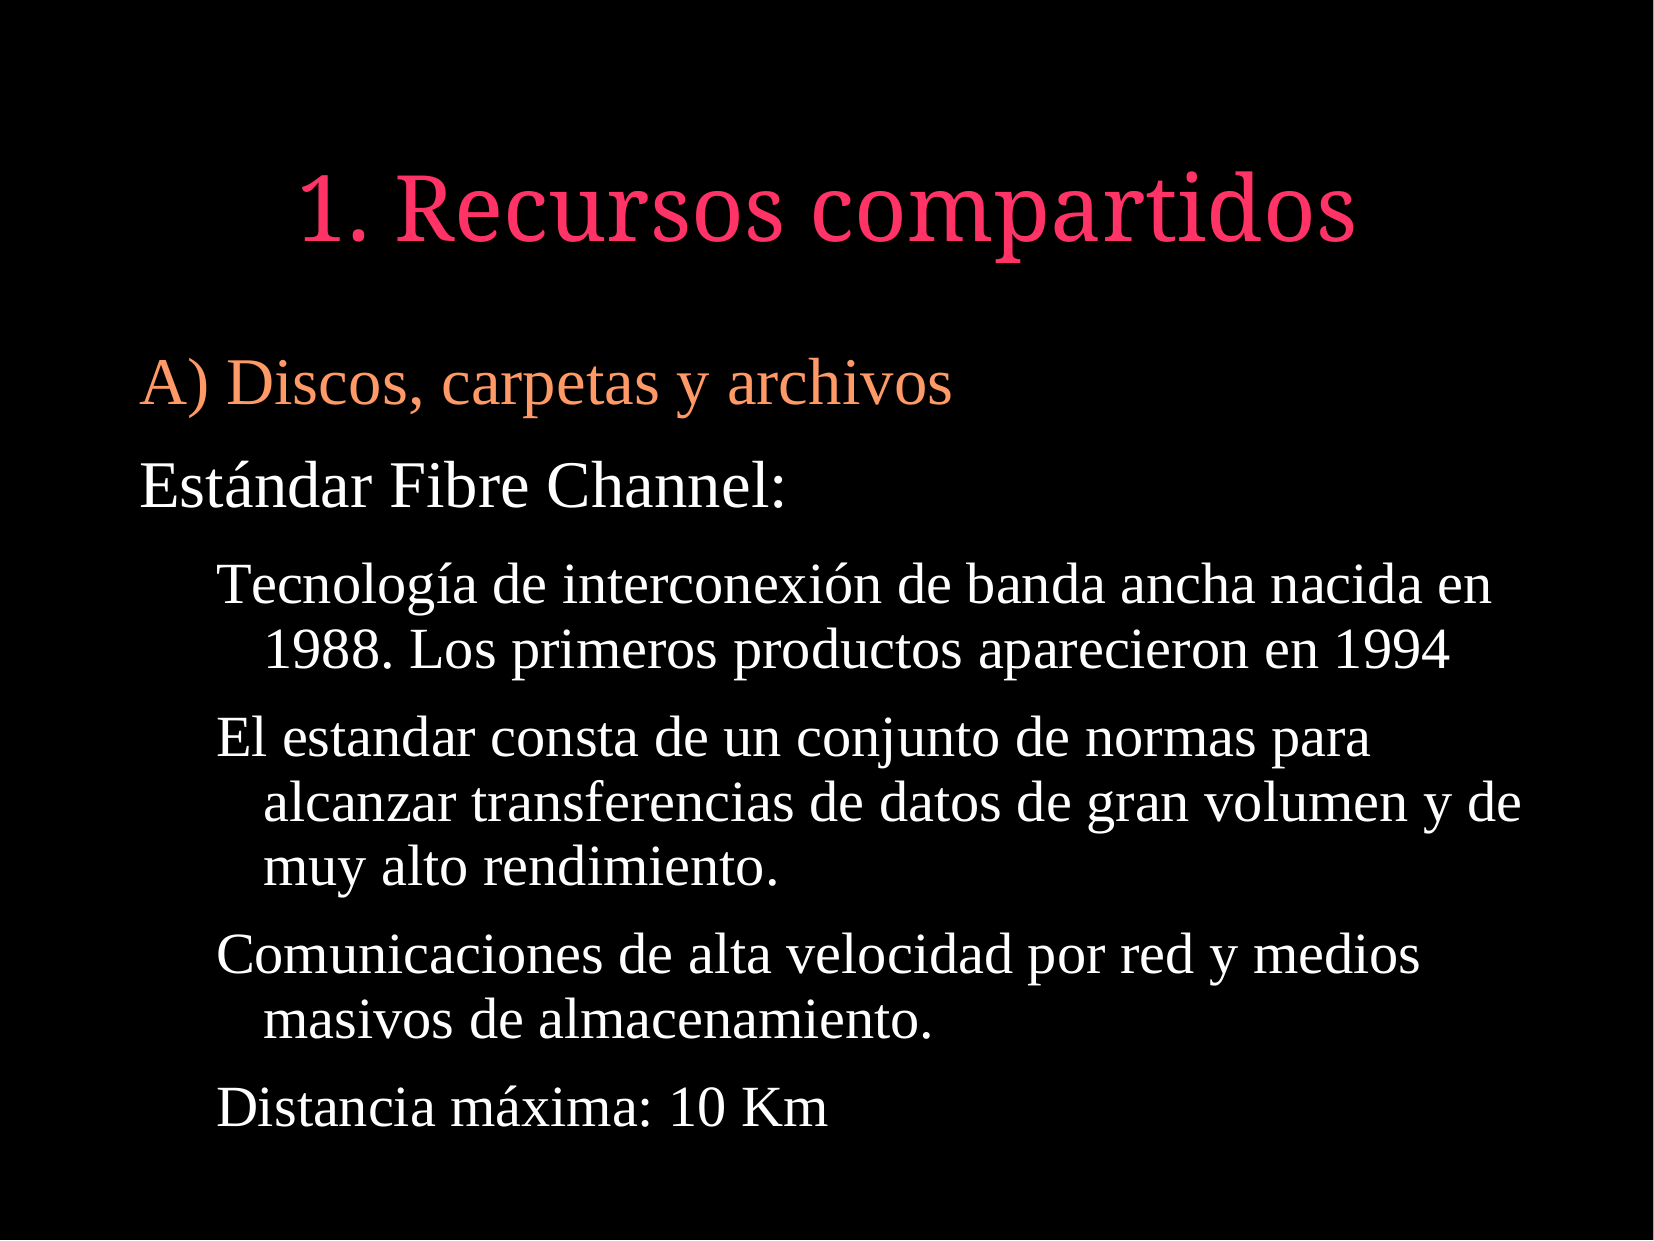

# 1. Recursos compartidos
A) Discos, carpetas y archivos
Estándar Fibre Channel:
Tecnología de interconexión de banda ancha nacida en 1988. Los primeros productos aparecieron en 1994
El estandar consta de un conjunto de normas para alcanzar transferencias de datos de gran volumen y de muy alto rendimiento.
Comunicaciones de alta velocidad por red y medios masivos de almacenamiento.
Distancia máxima: 10 Km